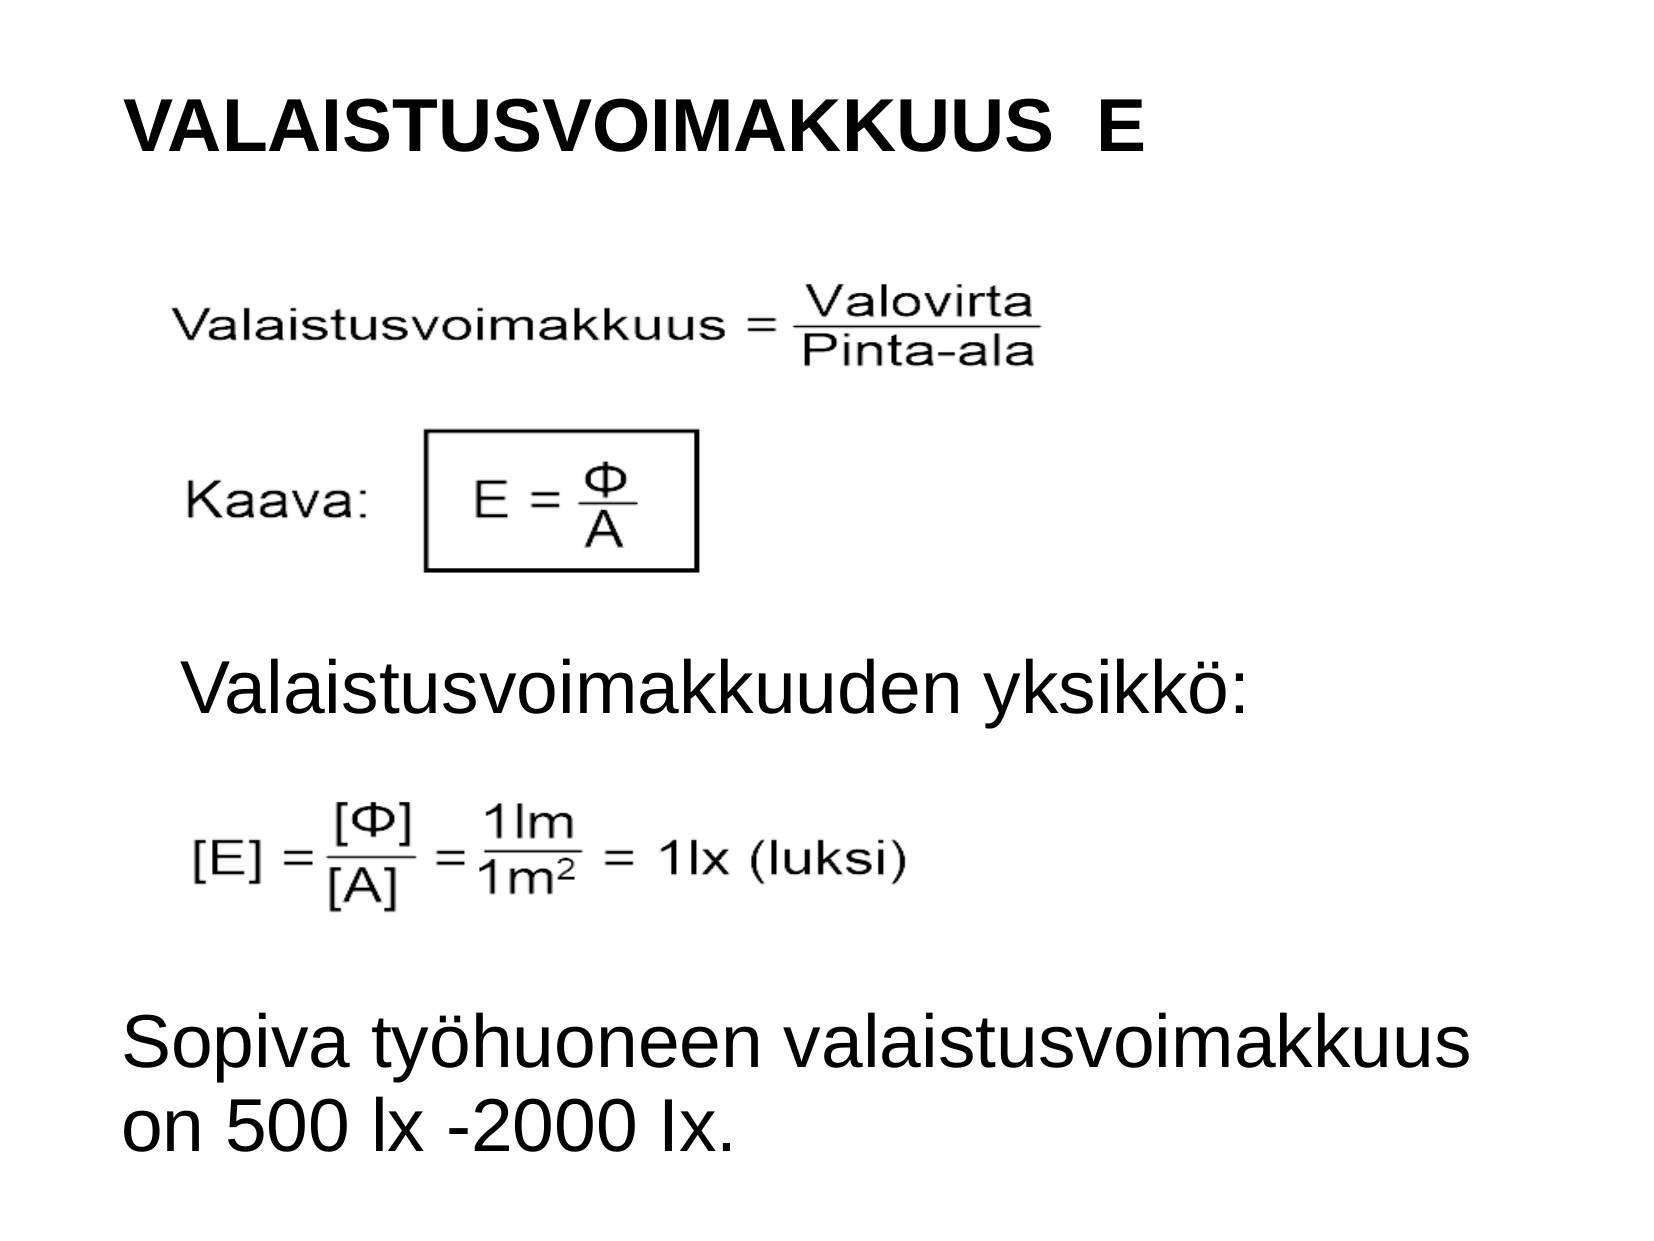

VALAISTUSVOIMAKKUUS E
Valaistusvoimakkuuden yksikkö:
Sopiva työhuoneen valaistusvoimakkuus
on 500 lx -2000 Ix.